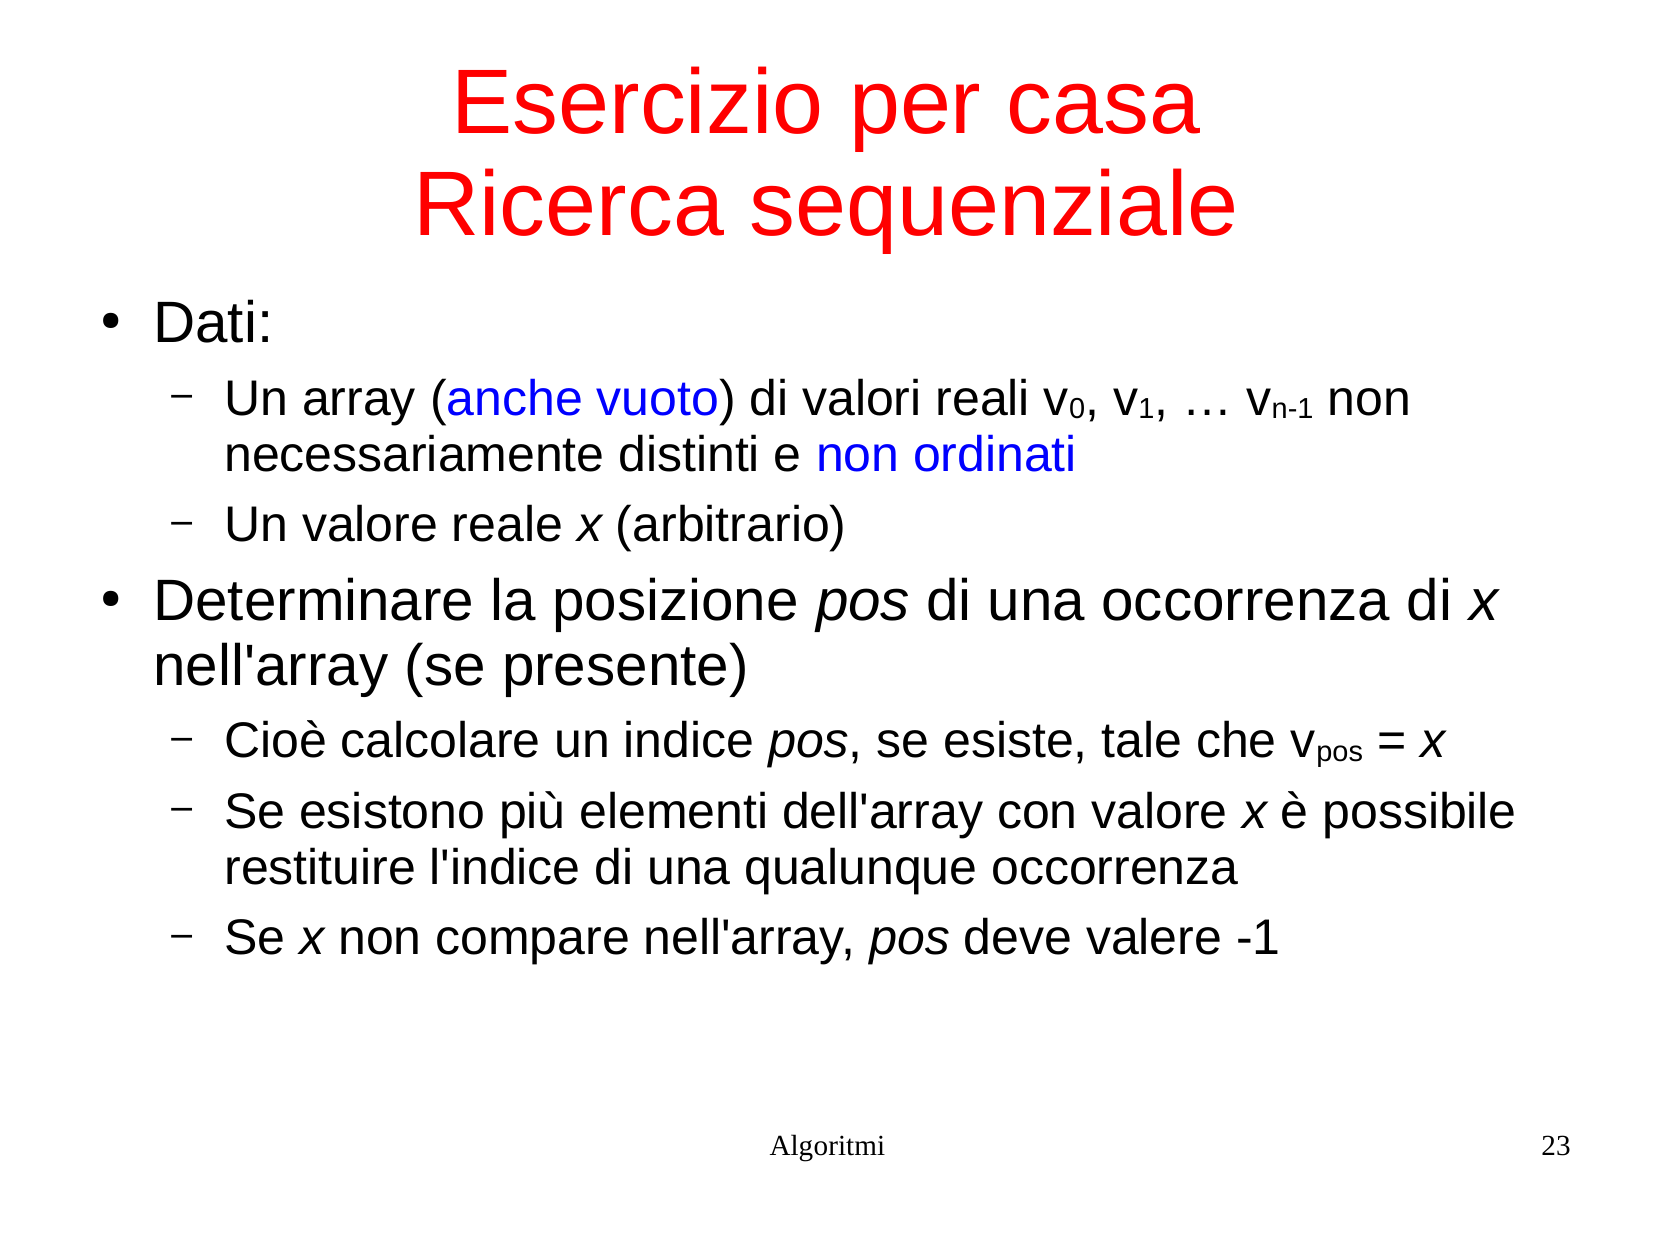

# Esercizio per casa Ricerca sequenziale
Dati:
Un array (anche vuoto) di valori reali v0, v1, … vn-1 non necessariamente distinti e non ordinati
Un valore reale x (arbitrario)
Determinare la posizione pos di una occorrenza di x nell'array (se presente)
Cioè calcolare un indice pos, se esiste, tale che vpos = x
Se esistono più elementi dell'array con valore x è possibile restituire l'indice di una qualunque occorrenza
Se x non compare nell'array, pos deve valere -1
Algoritmi
23